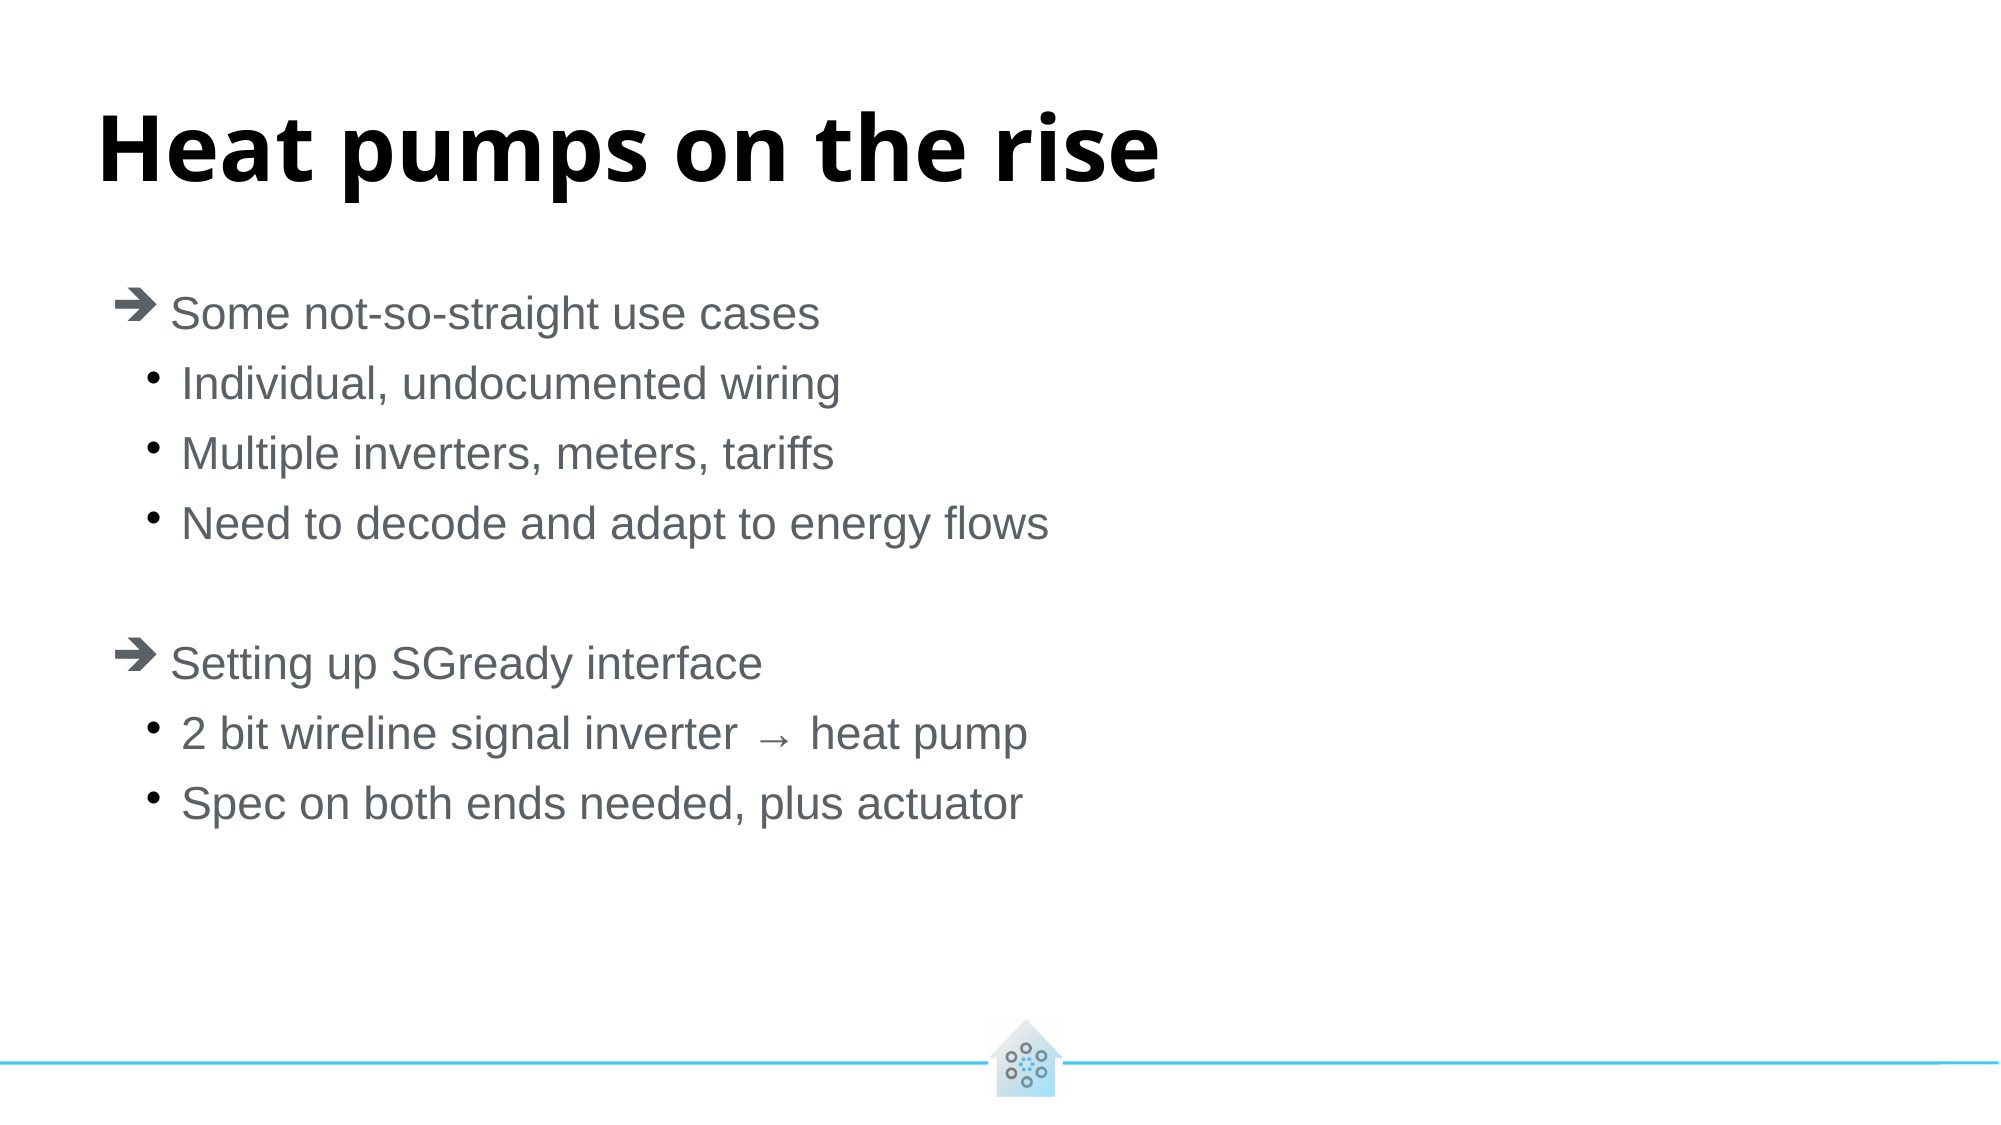

Heat pumps on the rise
 Some not-so-straight use cases
Individual, undocumented wiring
Multiple inverters, meters, tariffs
Need to decode and adapt to energy flows
 Setting up SGready interface
2 bit wireline signal inverter → heat pump
Spec on both ends needed, plus actuator